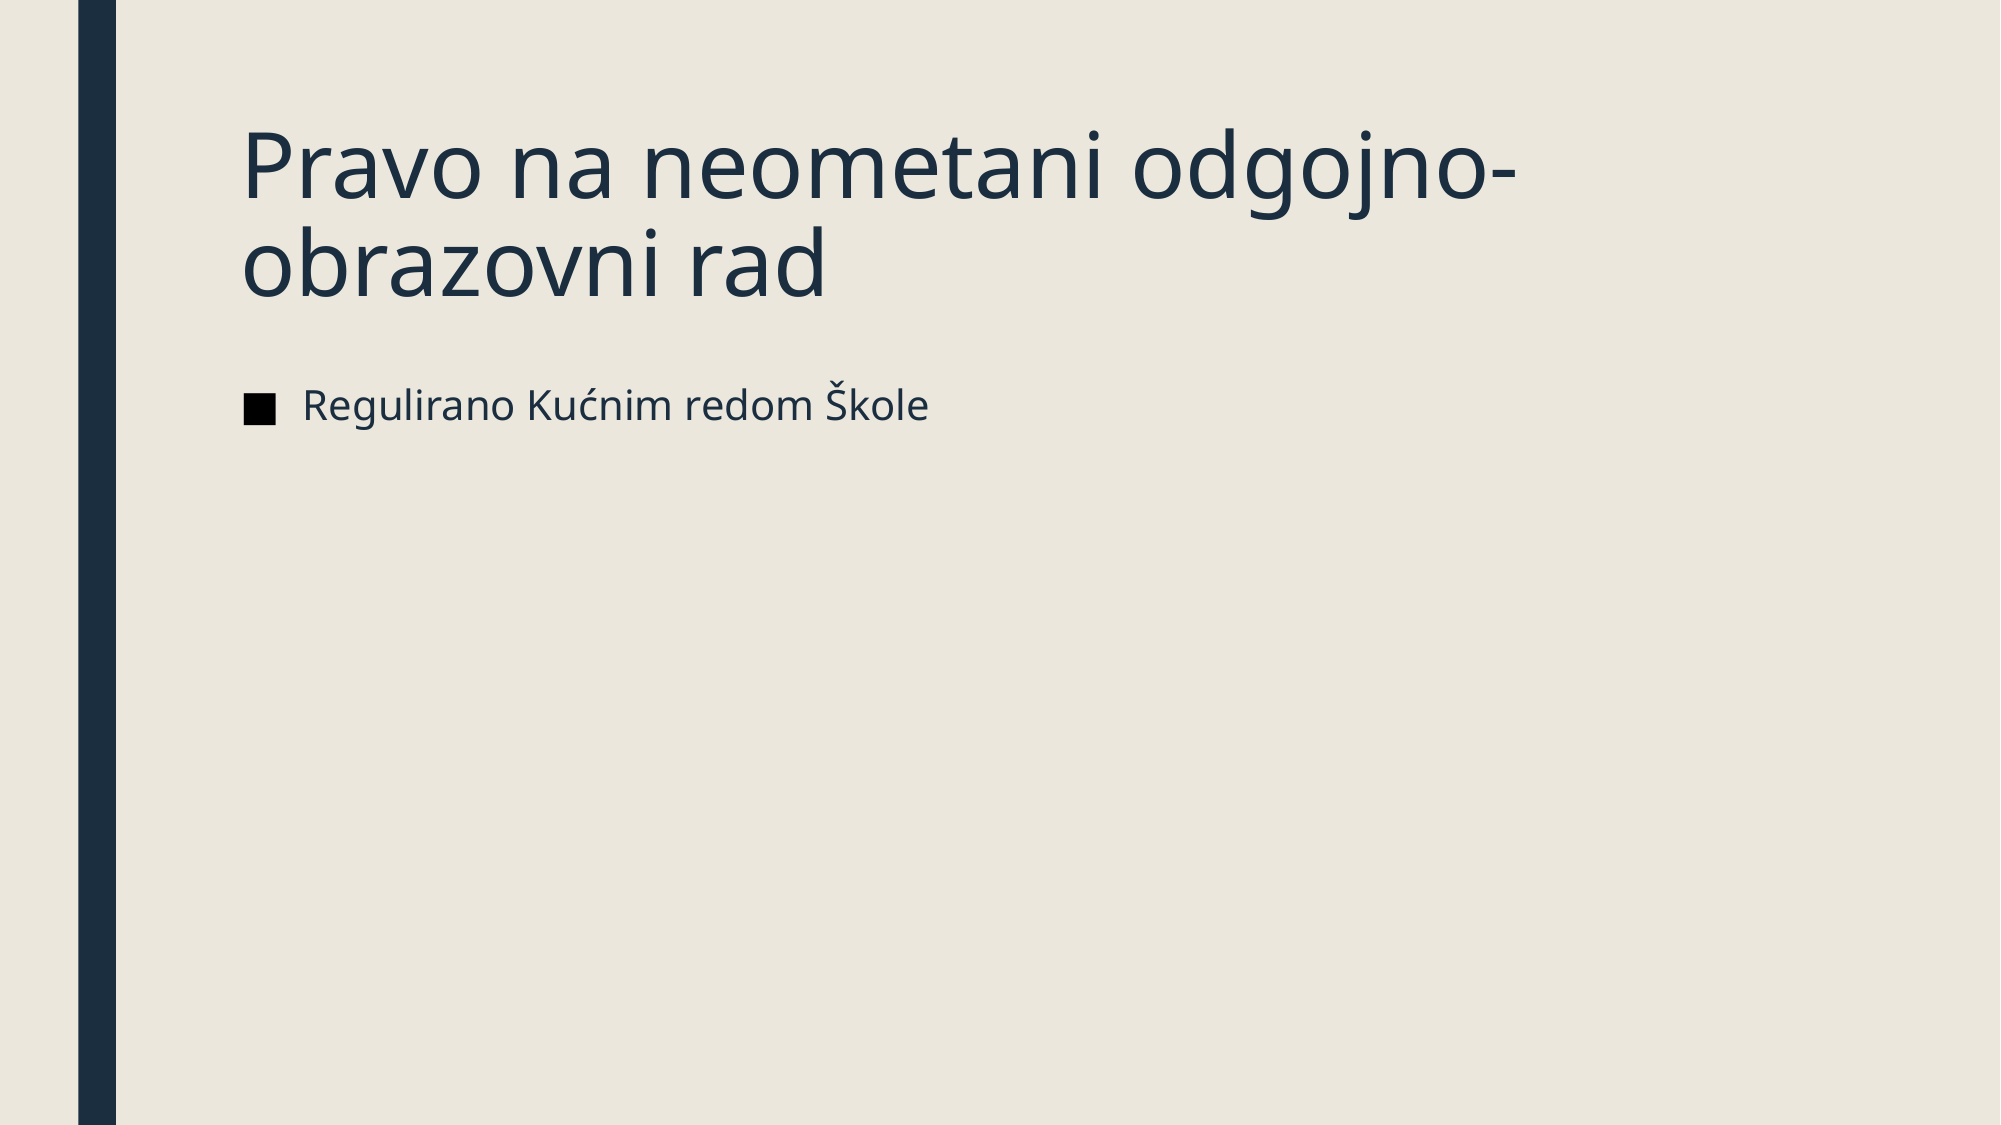

# Pravo na neometani odgojno-obrazovni rad
Regulirano Kućnim redom Škole